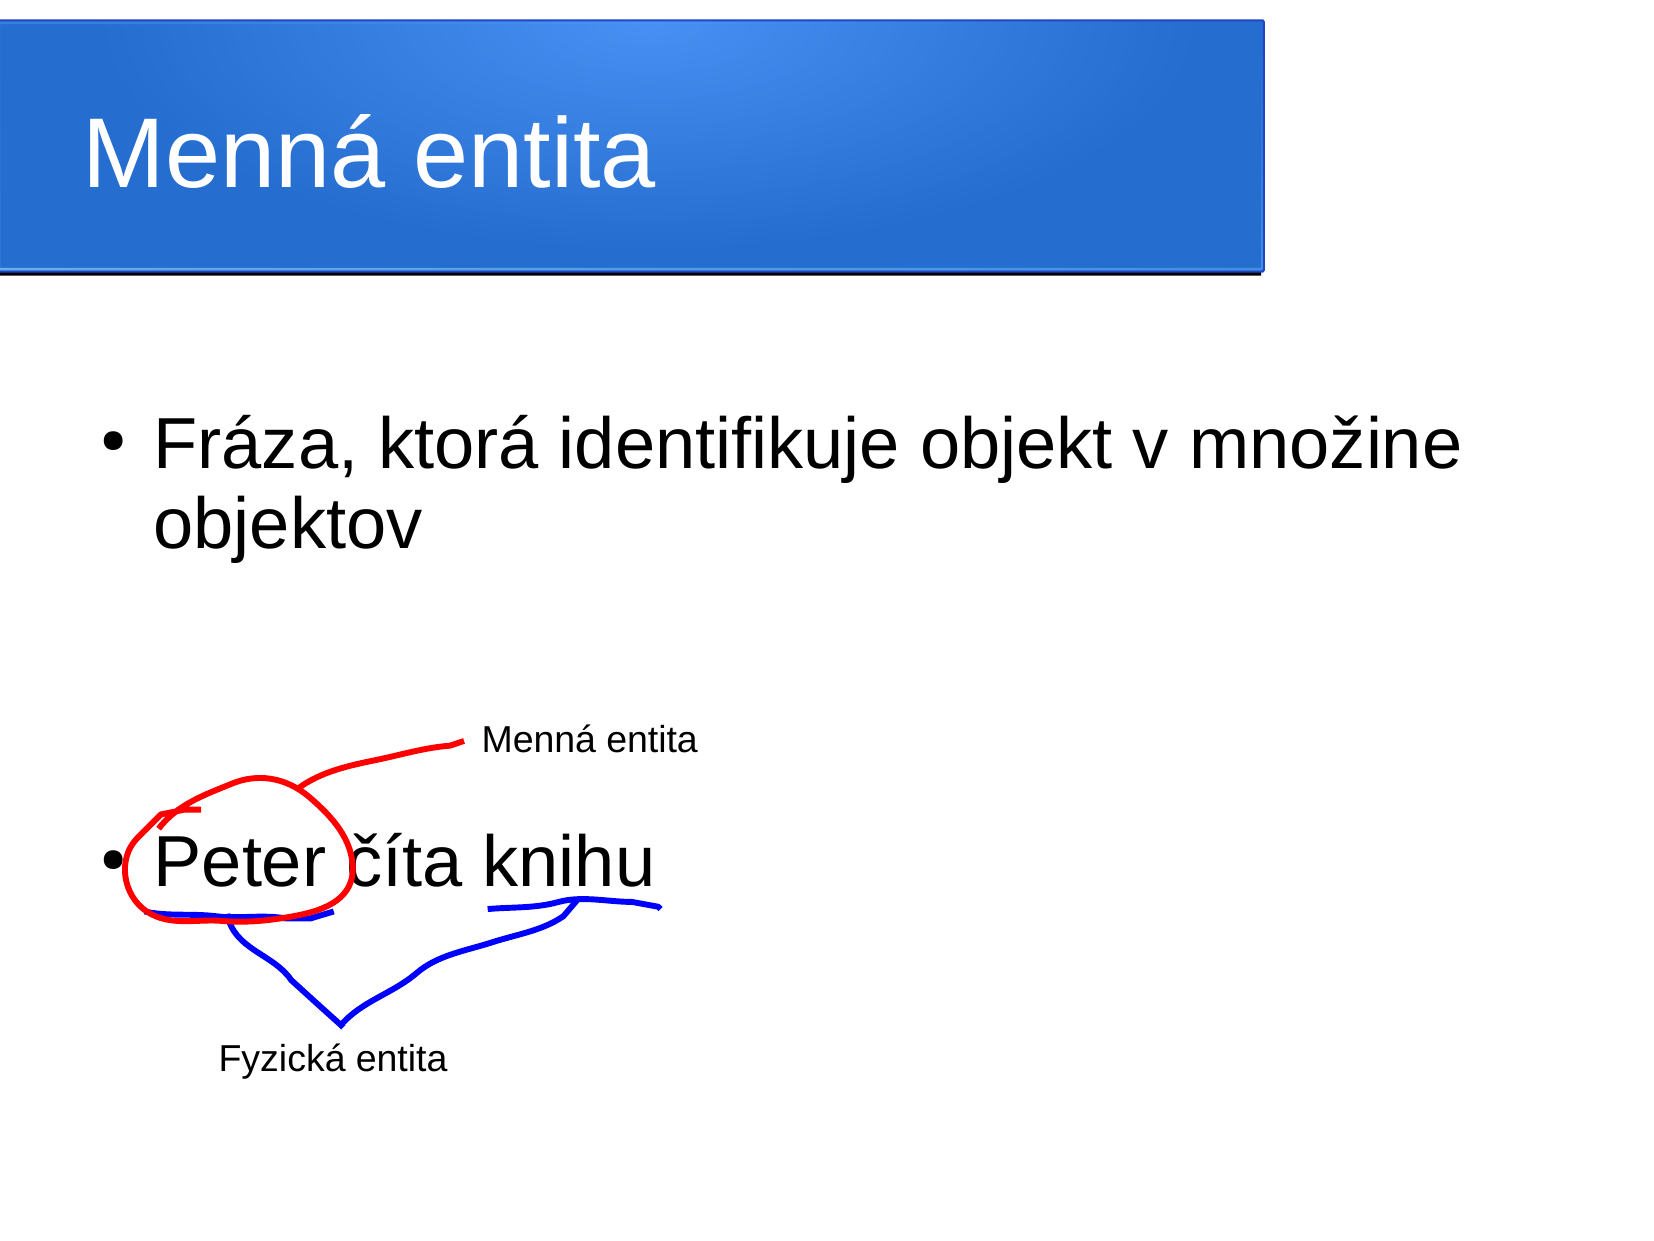

# Menná entita
Fráza, ktorá identifikuje objekt v množine objektov
Peter číta knihu
Menná entita
Fyzická entita